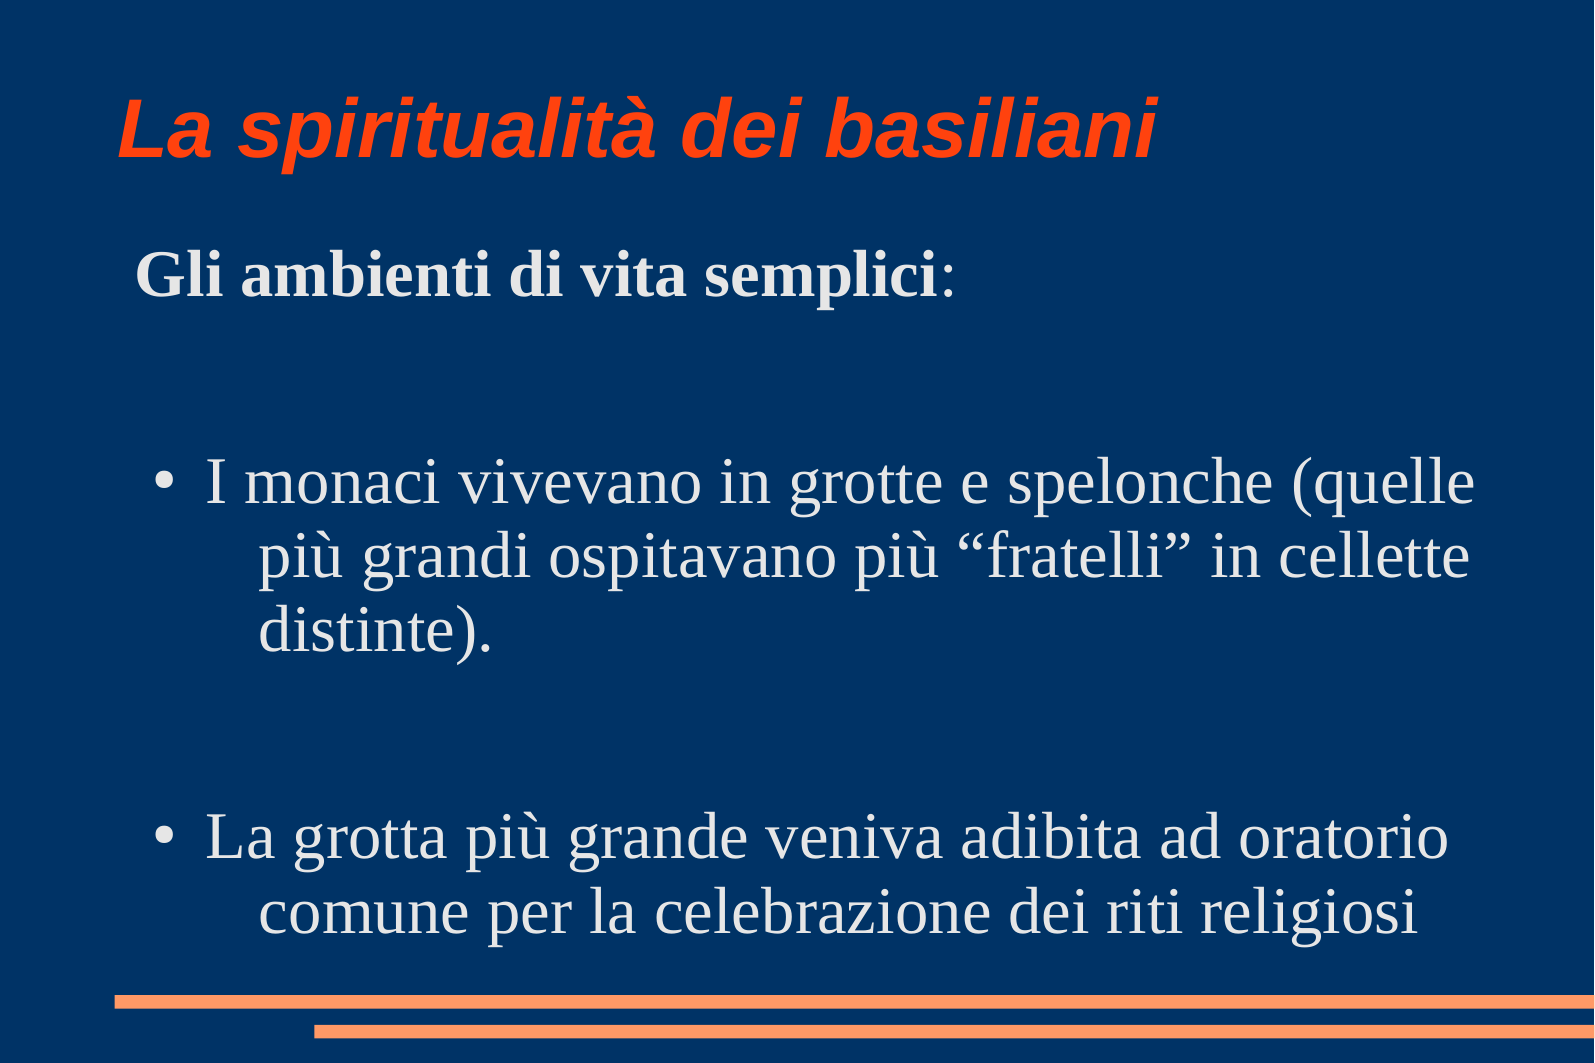

# La spiritualità dei basiliani
Gli ambienti di vita semplici:
I monaci vivevano in grotte e spelonche (quelle più grandi ospitavano più “fratelli” in cellette distinte).
La grotta più grande veniva adibita ad oratorio comune per la celebrazione dei riti religiosi